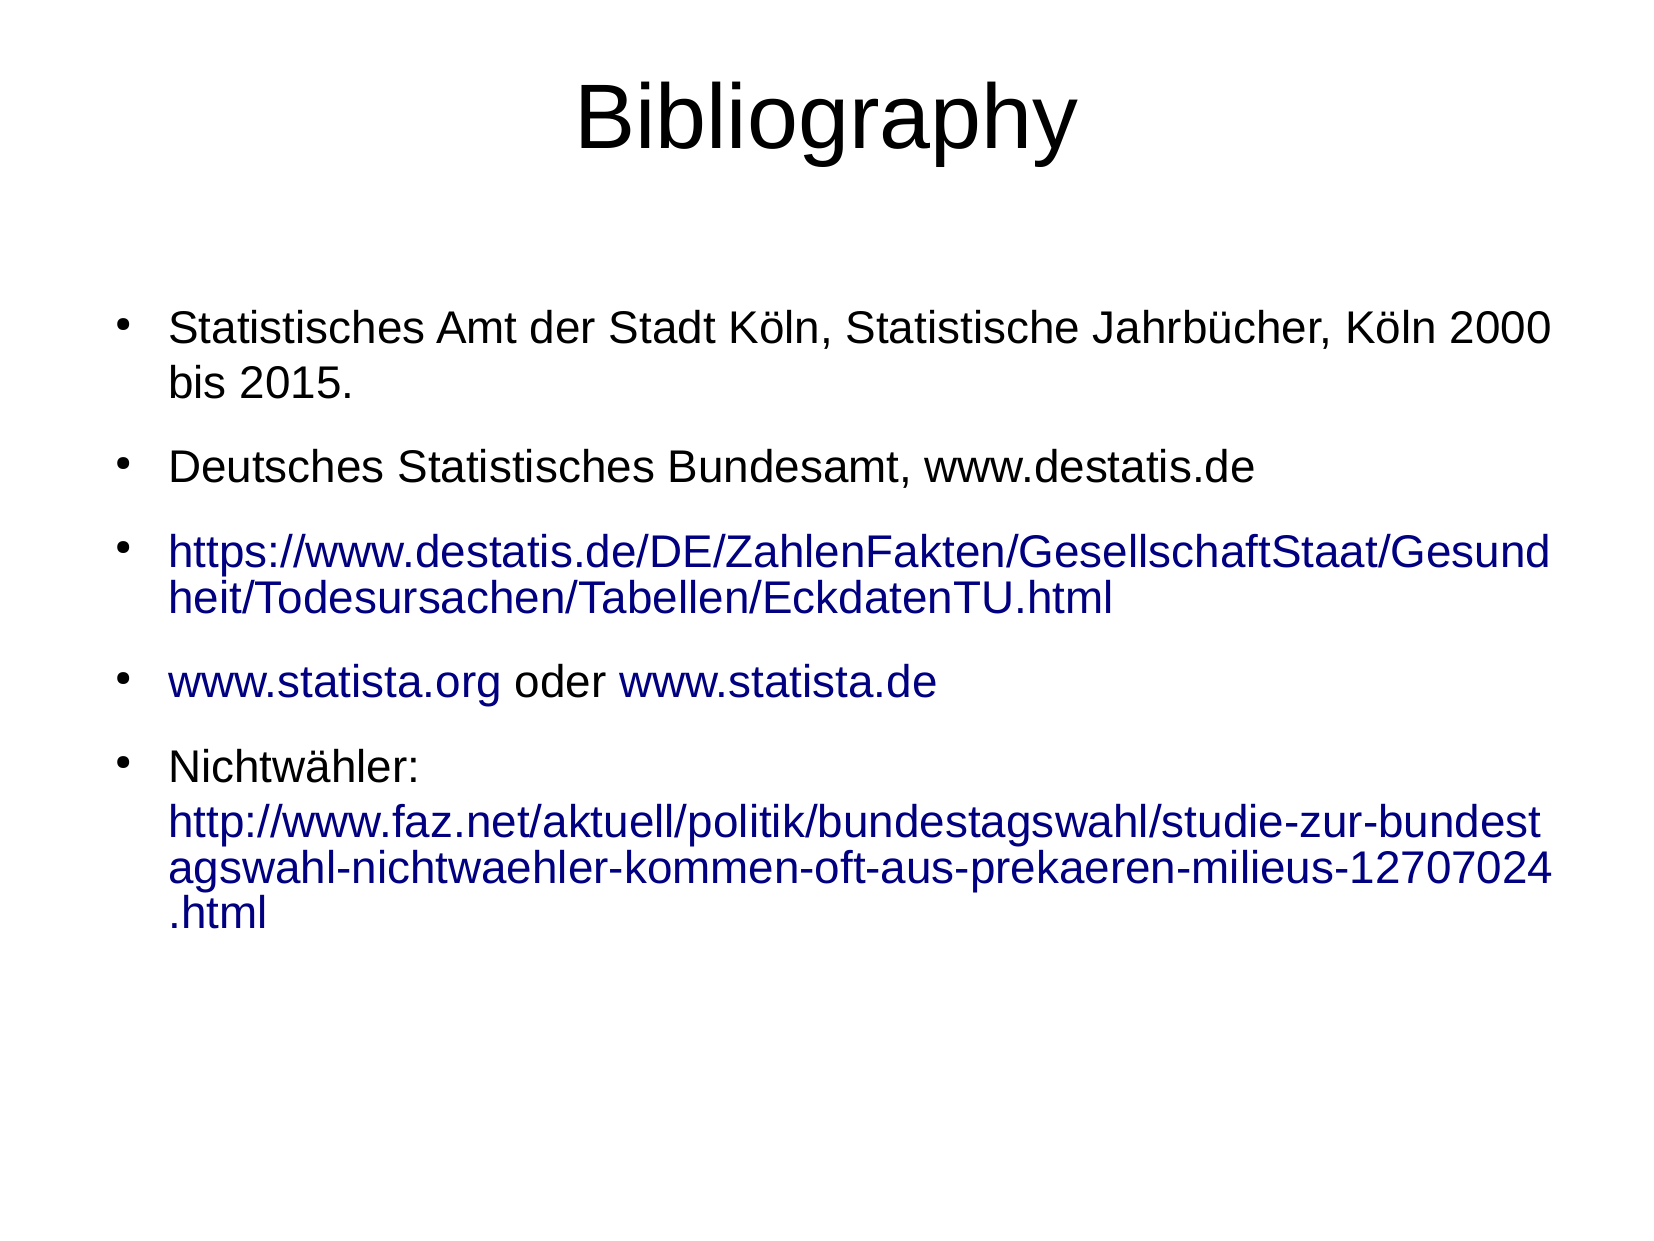

# Bibliography
Statistisches Amt der Stadt Köln, Statistische Jahrbücher, Köln 2000 bis 2015.
Deutsches Statistisches Bundesamt, www.destatis.de
https://www.destatis.de/DE/ZahlenFakten/GesellschaftStaat/Gesundheit/Todesursachen/Tabellen/EckdatenTU.html
www.statista.org oder www.statista.de
Nichtwähler: http://www.faz.net/aktuell/politik/bundestagswahl/studie-zur-bundestagswahl-nichtwaehler-kommen-oft-aus-prekaeren-milieus-12707024.html